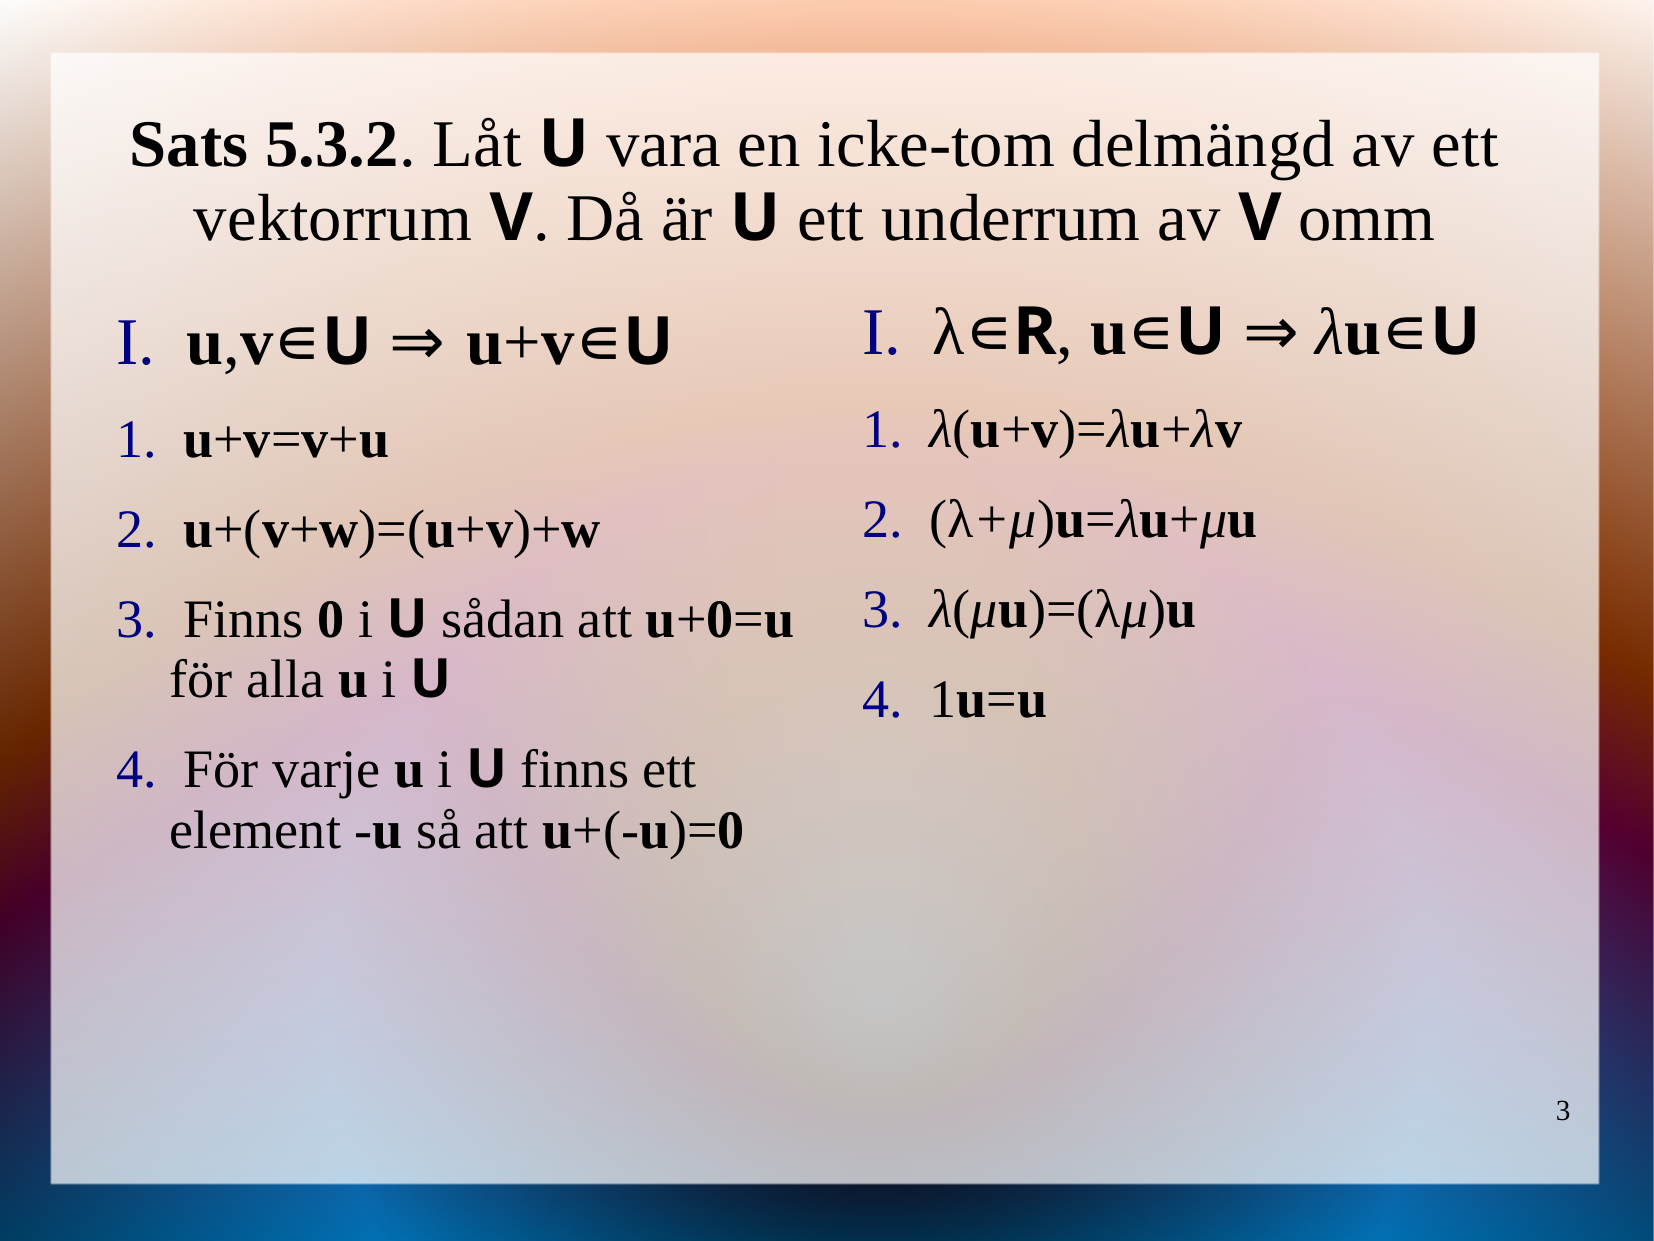

# Sats 5.3.2. Låt U vara en icke-tom delmängd av ett vektorrum V. Då är U ett underrum av V omm
 λ∊R, u∊U ⇒ λu∊U
 λ(u+v)=λu+λv
 (λ+μ)u=λu+μu
 λ(μu)=(λμ)u
 1u=u
 u,v∊U ⇒ u+v∊U
 u+v=v+u
 u+(v+w)=(u+v)+w
 Finns 0 i U sådan att u+0=u för alla u i U
 För varje u i U finns ett element -u så att u+(-u)=0
3
 u,v∊U ⇒ u+v∊U
 u+v=v+u
 u+(v+w)=(u+v)+w
 Finns 0 i U sådan att u+0=u för alla u i U
 För varje u i U finns ett element -u så att u+(-u)=0